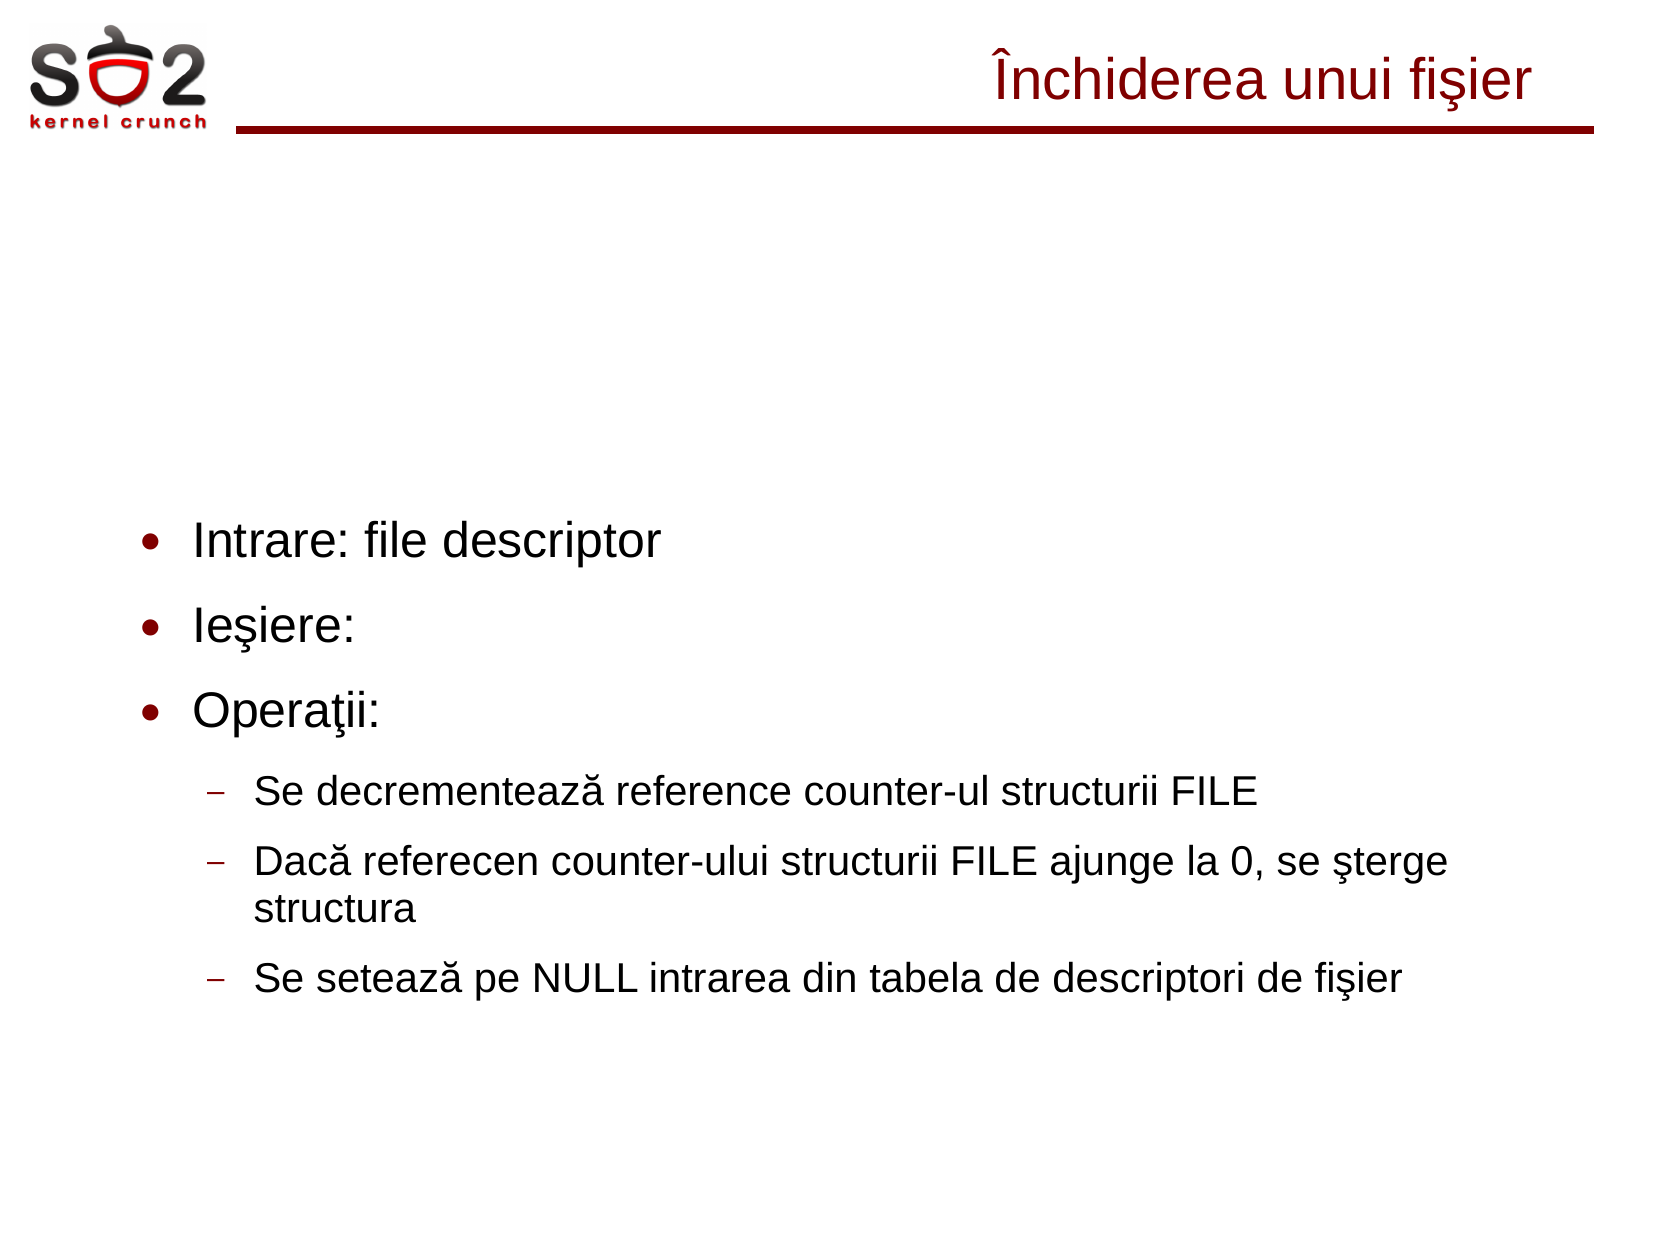

# Închiderea unui fişier
Intrare: file descriptor
Ieşiere:
Operaţii:
Se decrementează reference counter-ul structurii FILE
Dacă referecen counter-ului structurii FILE ajunge la 0, se şterge structura
Se setează pe NULL intrarea din tabela de descriptori de fişier